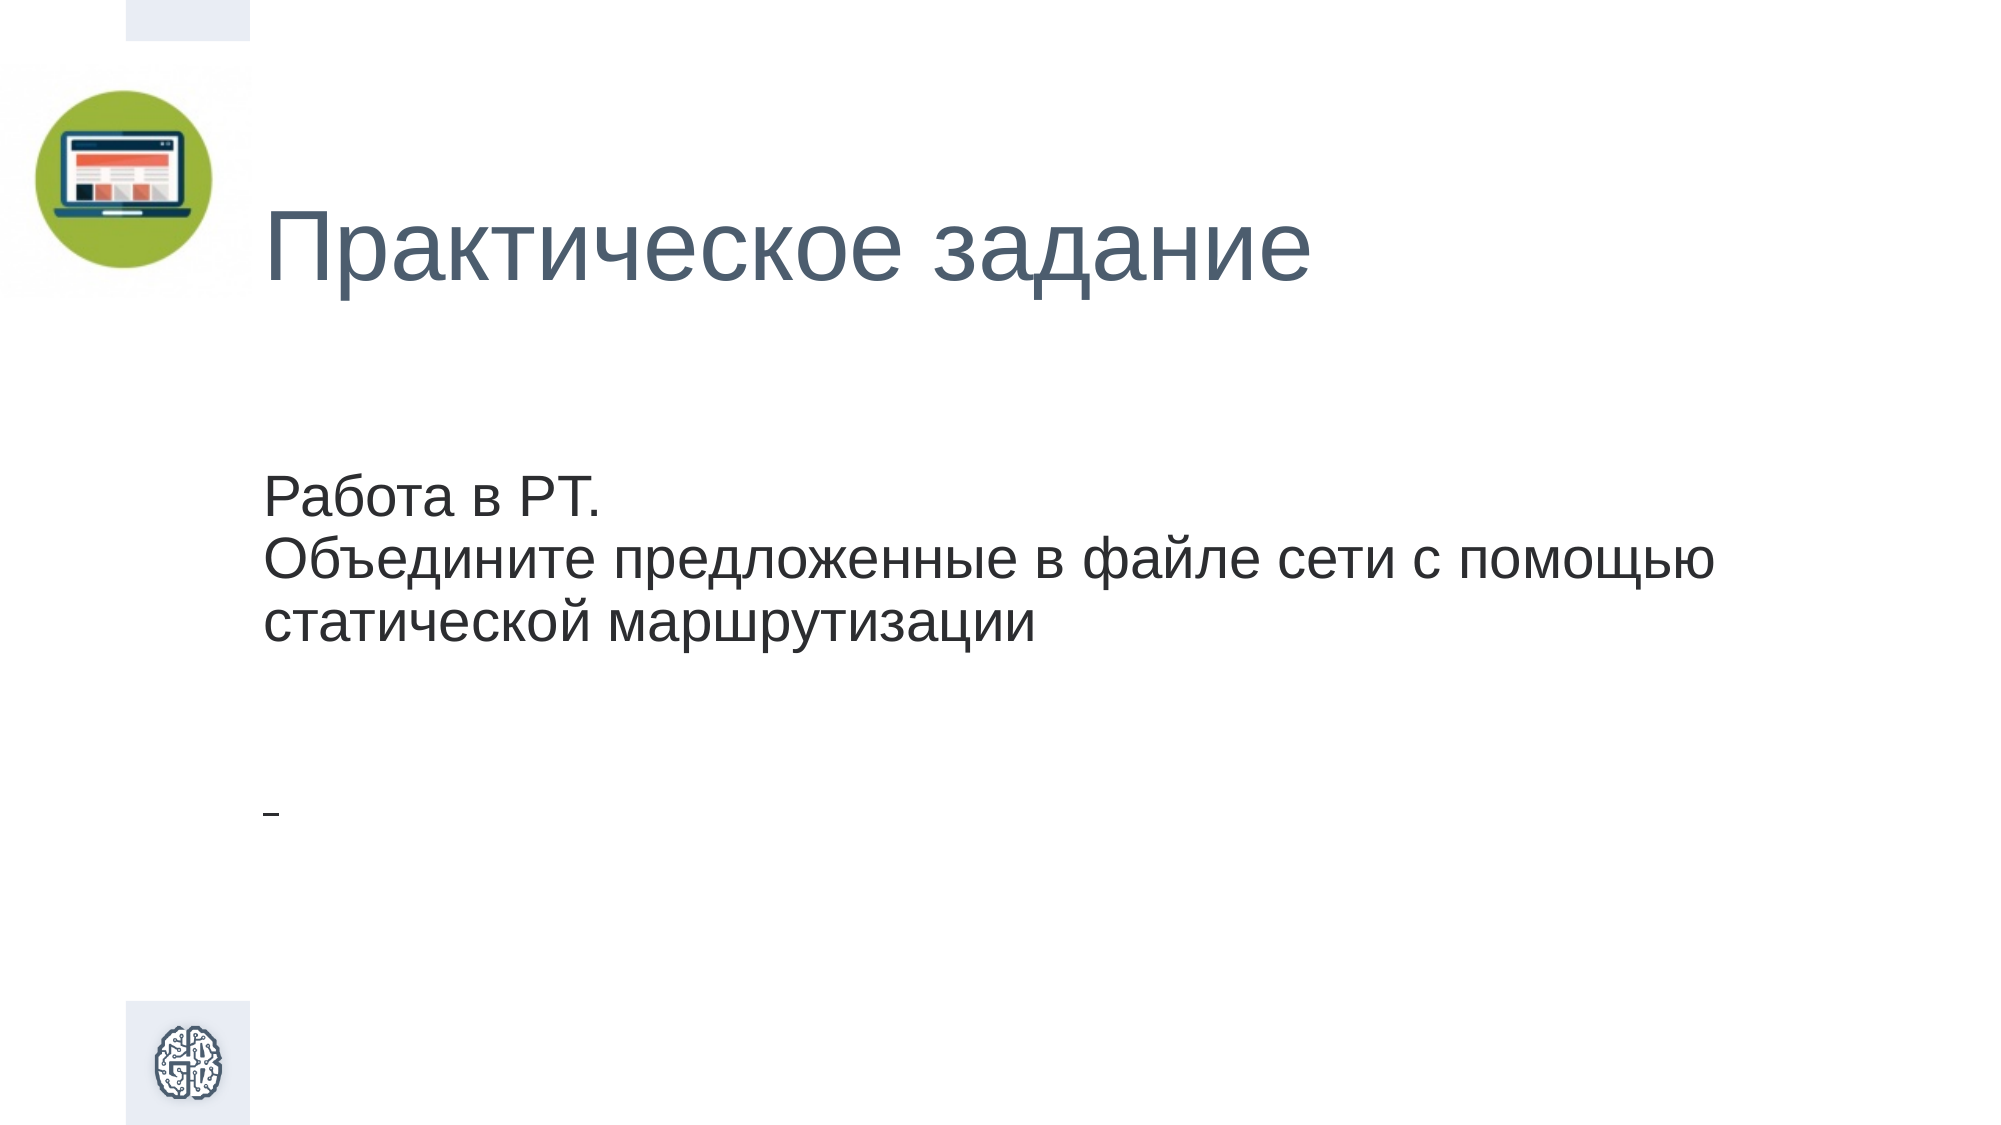

# Практическое задание
Работа в PT.
Объедините предложенные в файле сети с помощью статической маршрутизации